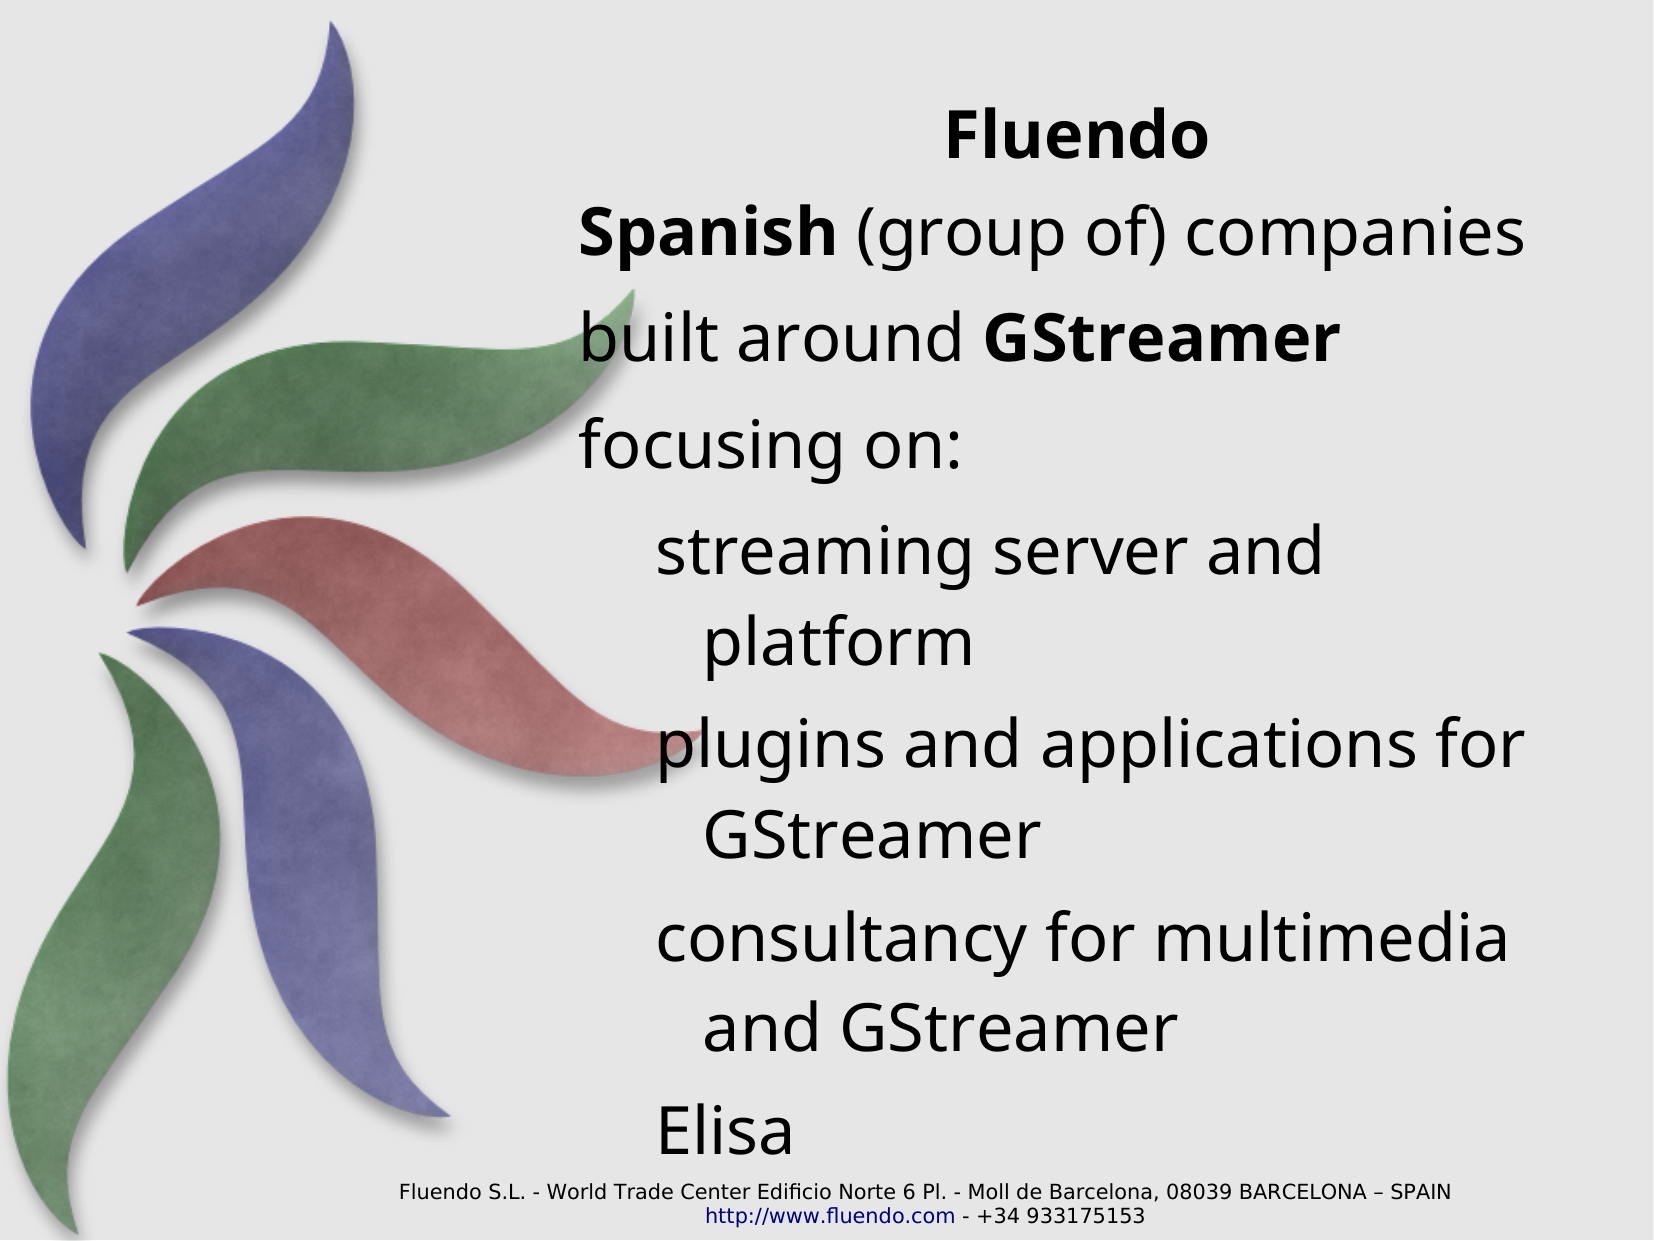

# Fluendo
Spanish (group of) companies
built around GStreamer
focusing on:
streaming server and platform
plugins and applications for GStreamer
consultancy for multimedia and GStreamer
Elisa